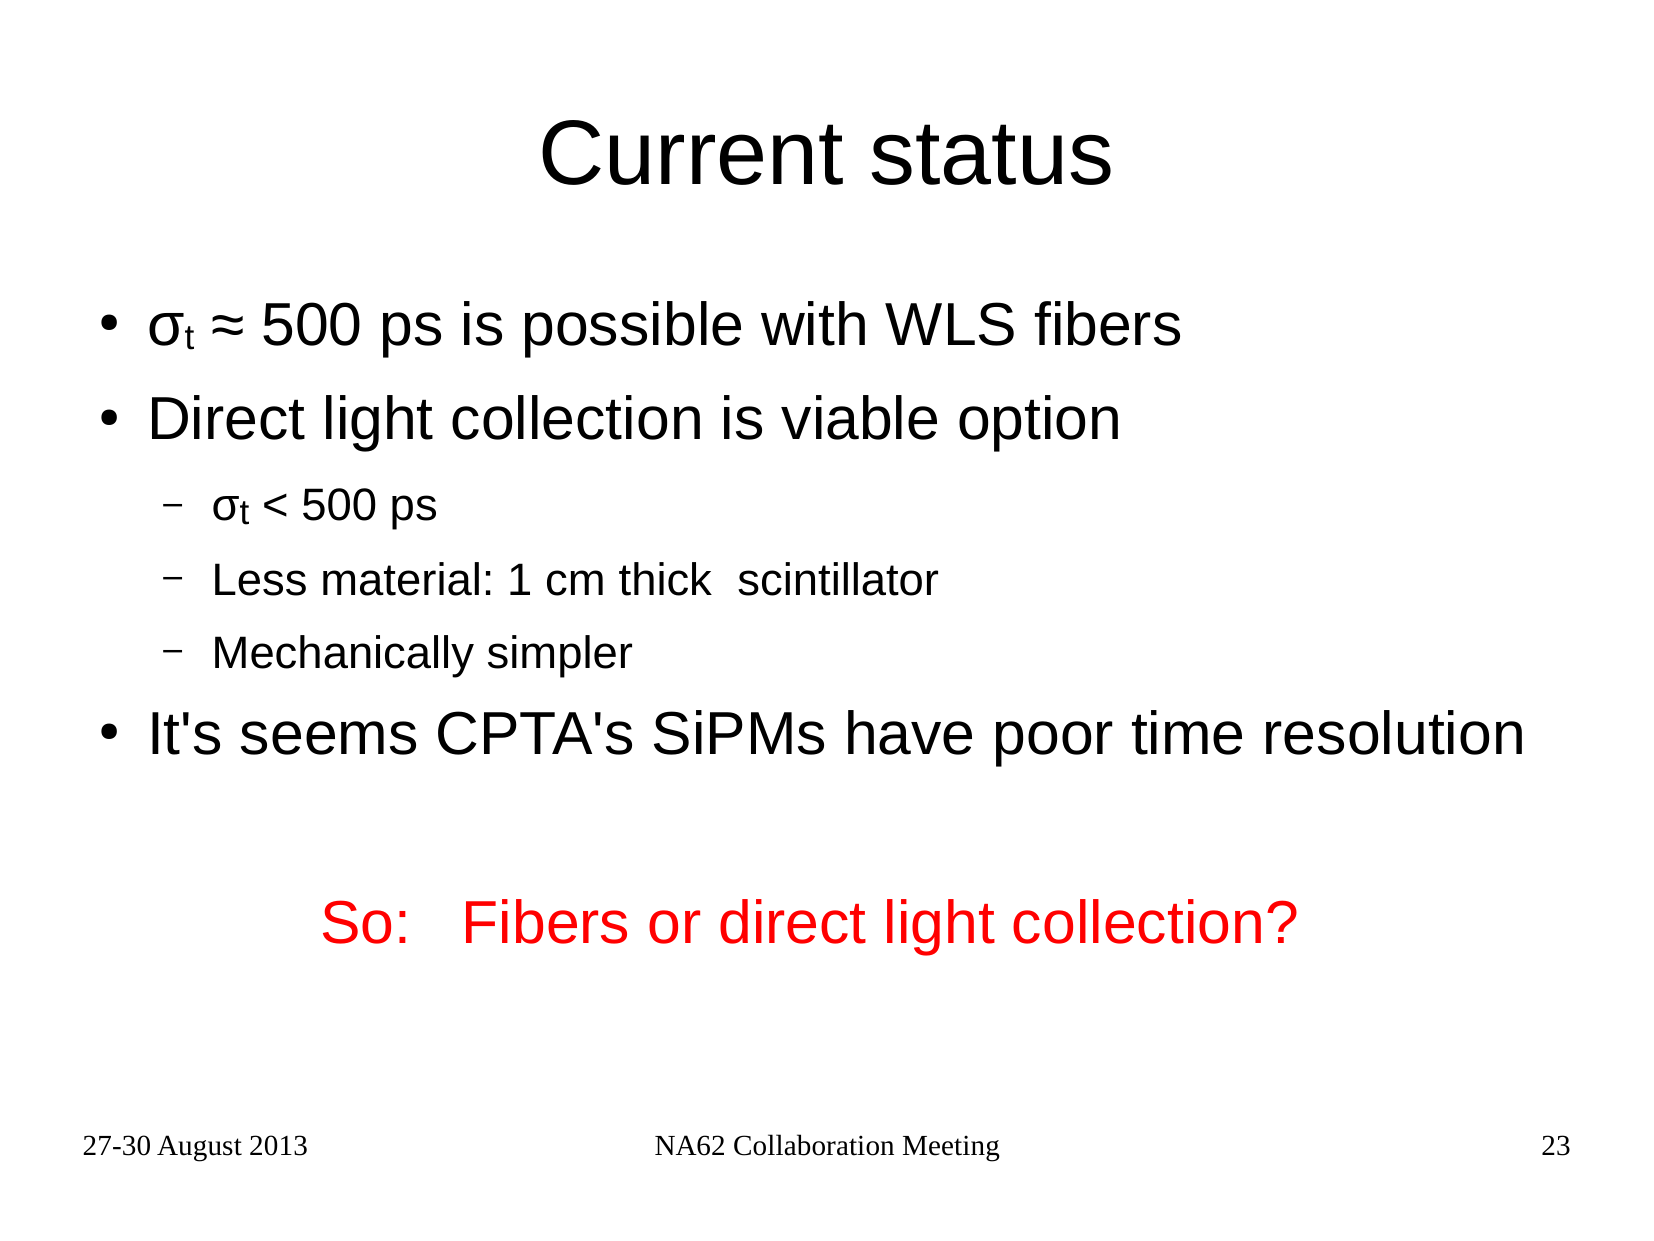

# Current status
σt ≈ 500 ps is possible with WLS fibers
Direct light collection is viable option
σt < 500 ps
Less material: 1 cm thick scintillator
Mechanically simpler
It's seems CPTA's SiPMs have poor time resolution
So: Fibers or direct light collection?
27-30 August 2013
NA62 Collaboration Meeting
23